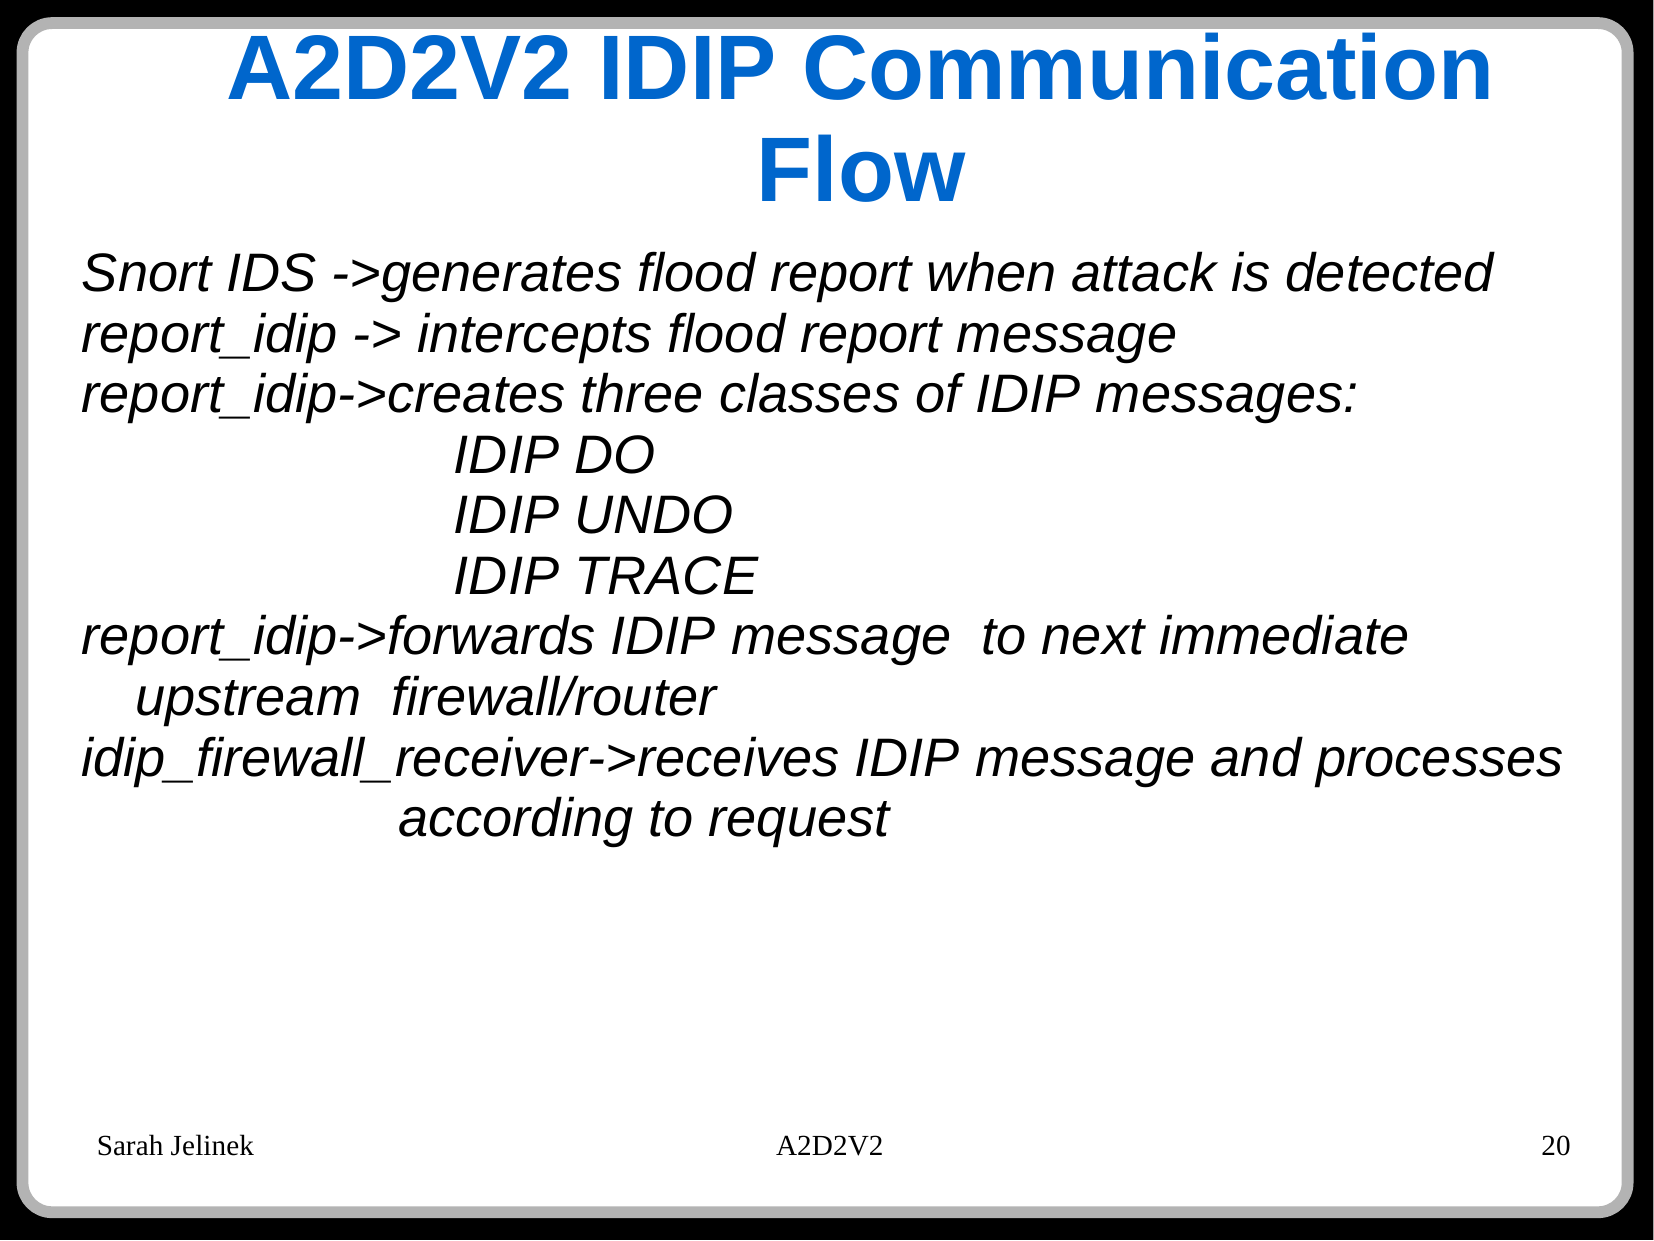

# A2D2V2 IDIP Communication Flow
Snort IDS ->generates flood report when attack is detected
report_idip -> intercepts flood report message
report_idip->creates three classes of IDIP messages:
IDIP DO
IDIP UNDO
IDIP TRACE
report_idip->forwards IDIP message to next immediate upstream firewall/router
idip_firewall_receiver->receives IDIP message and processes
 according to request
Sarah Jelinek A2D2V2
20